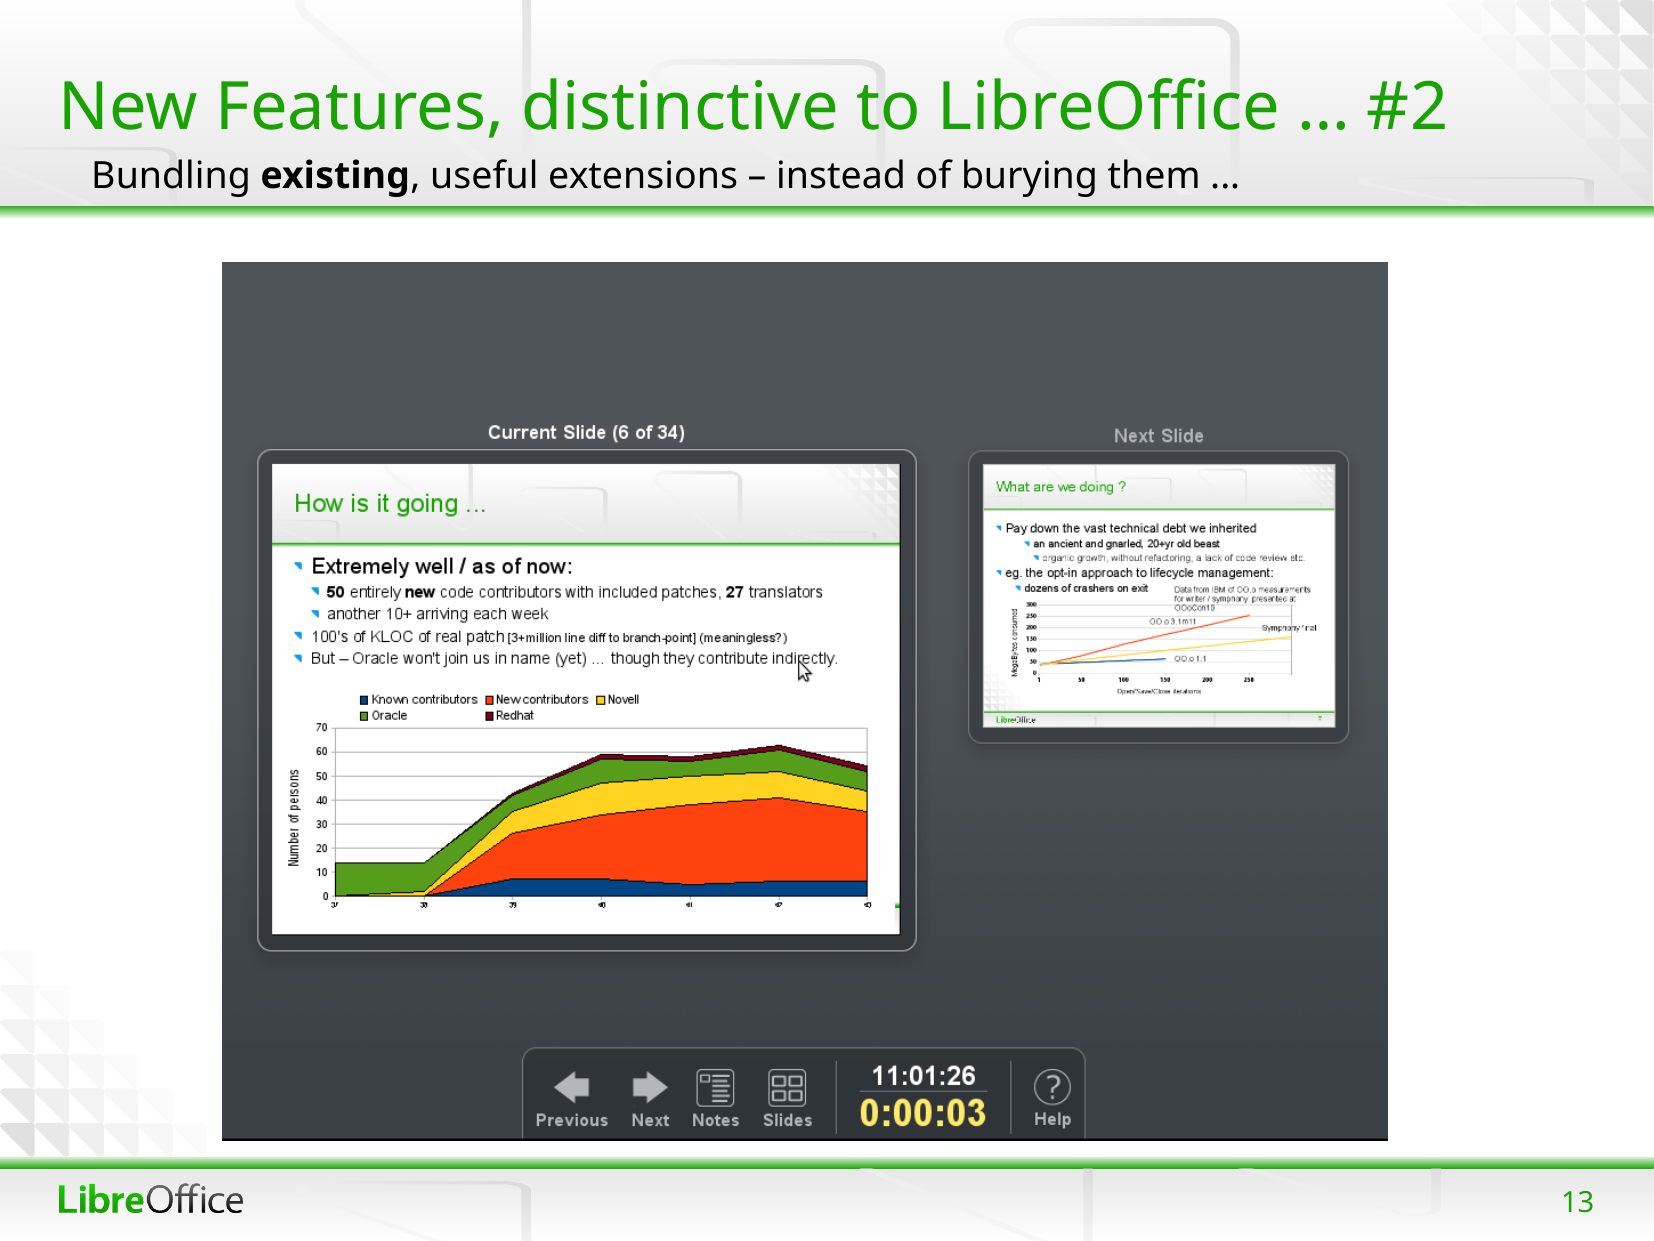

# New Features, distinctive to LibreOffice … #2
Bundling existing, useful extensions – instead of burying them ...
13